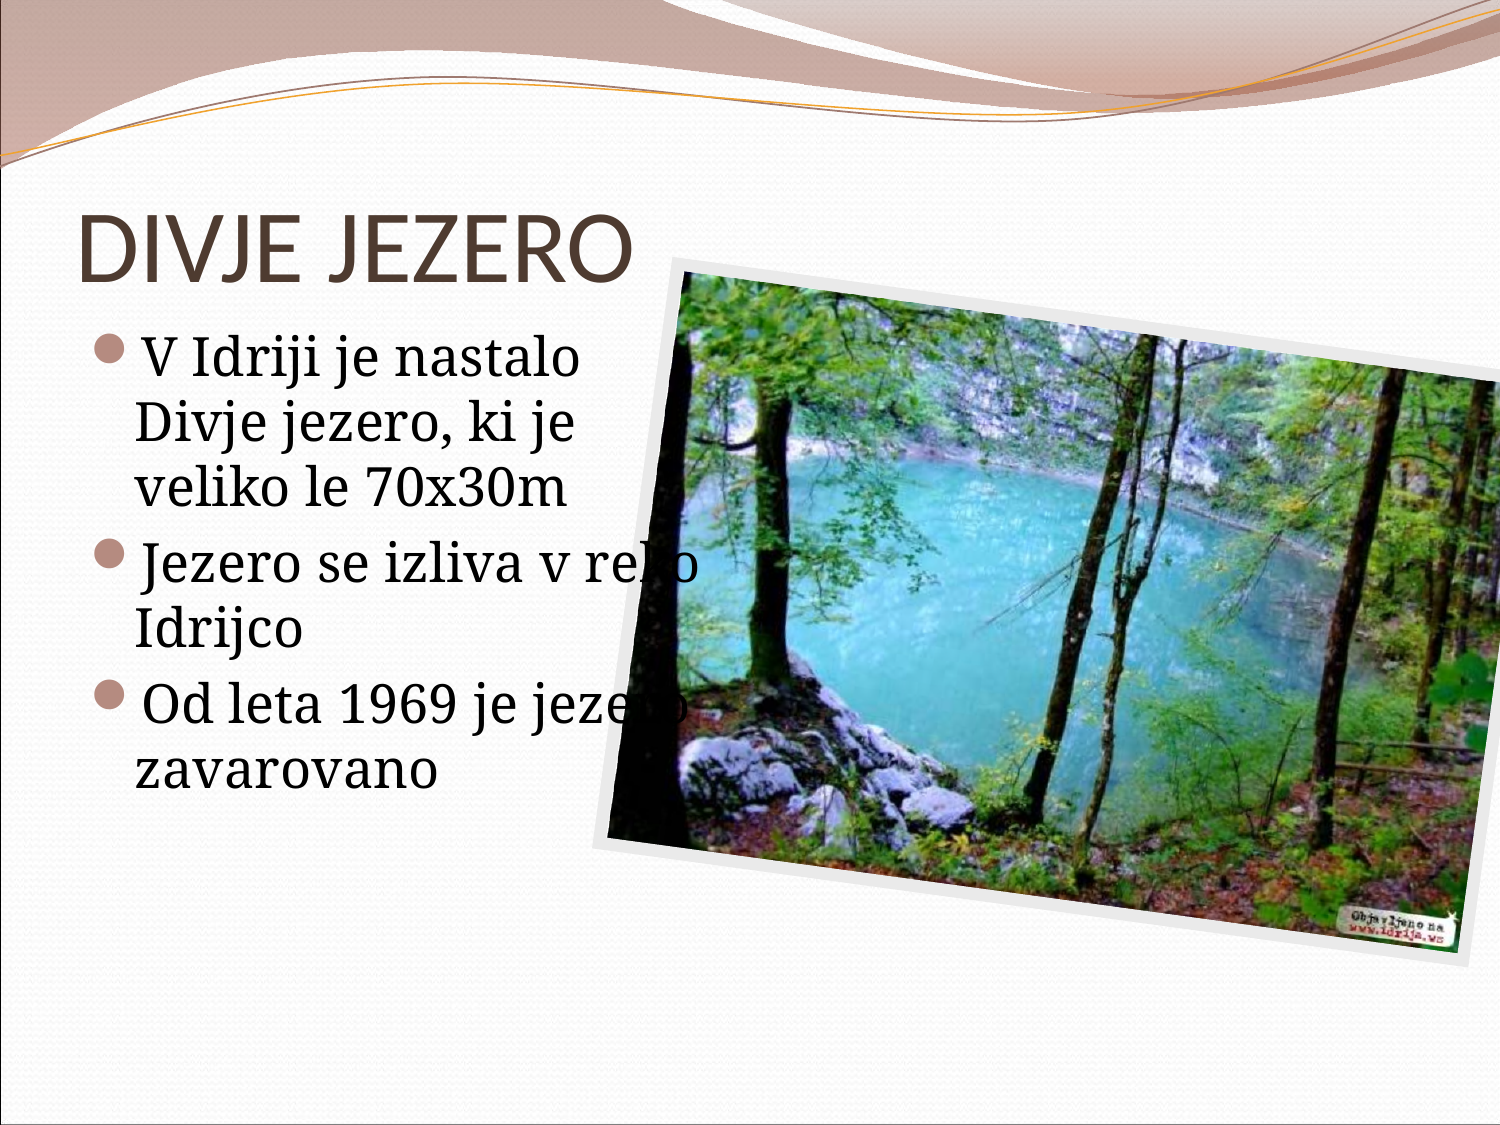

# DIVJE JEZERO
V Idriji je nastalo Divje jezero, ki je veliko le 70x30m
Jezero se izliva v reko Idrijco
Od leta 1969 je jezero zavarovano